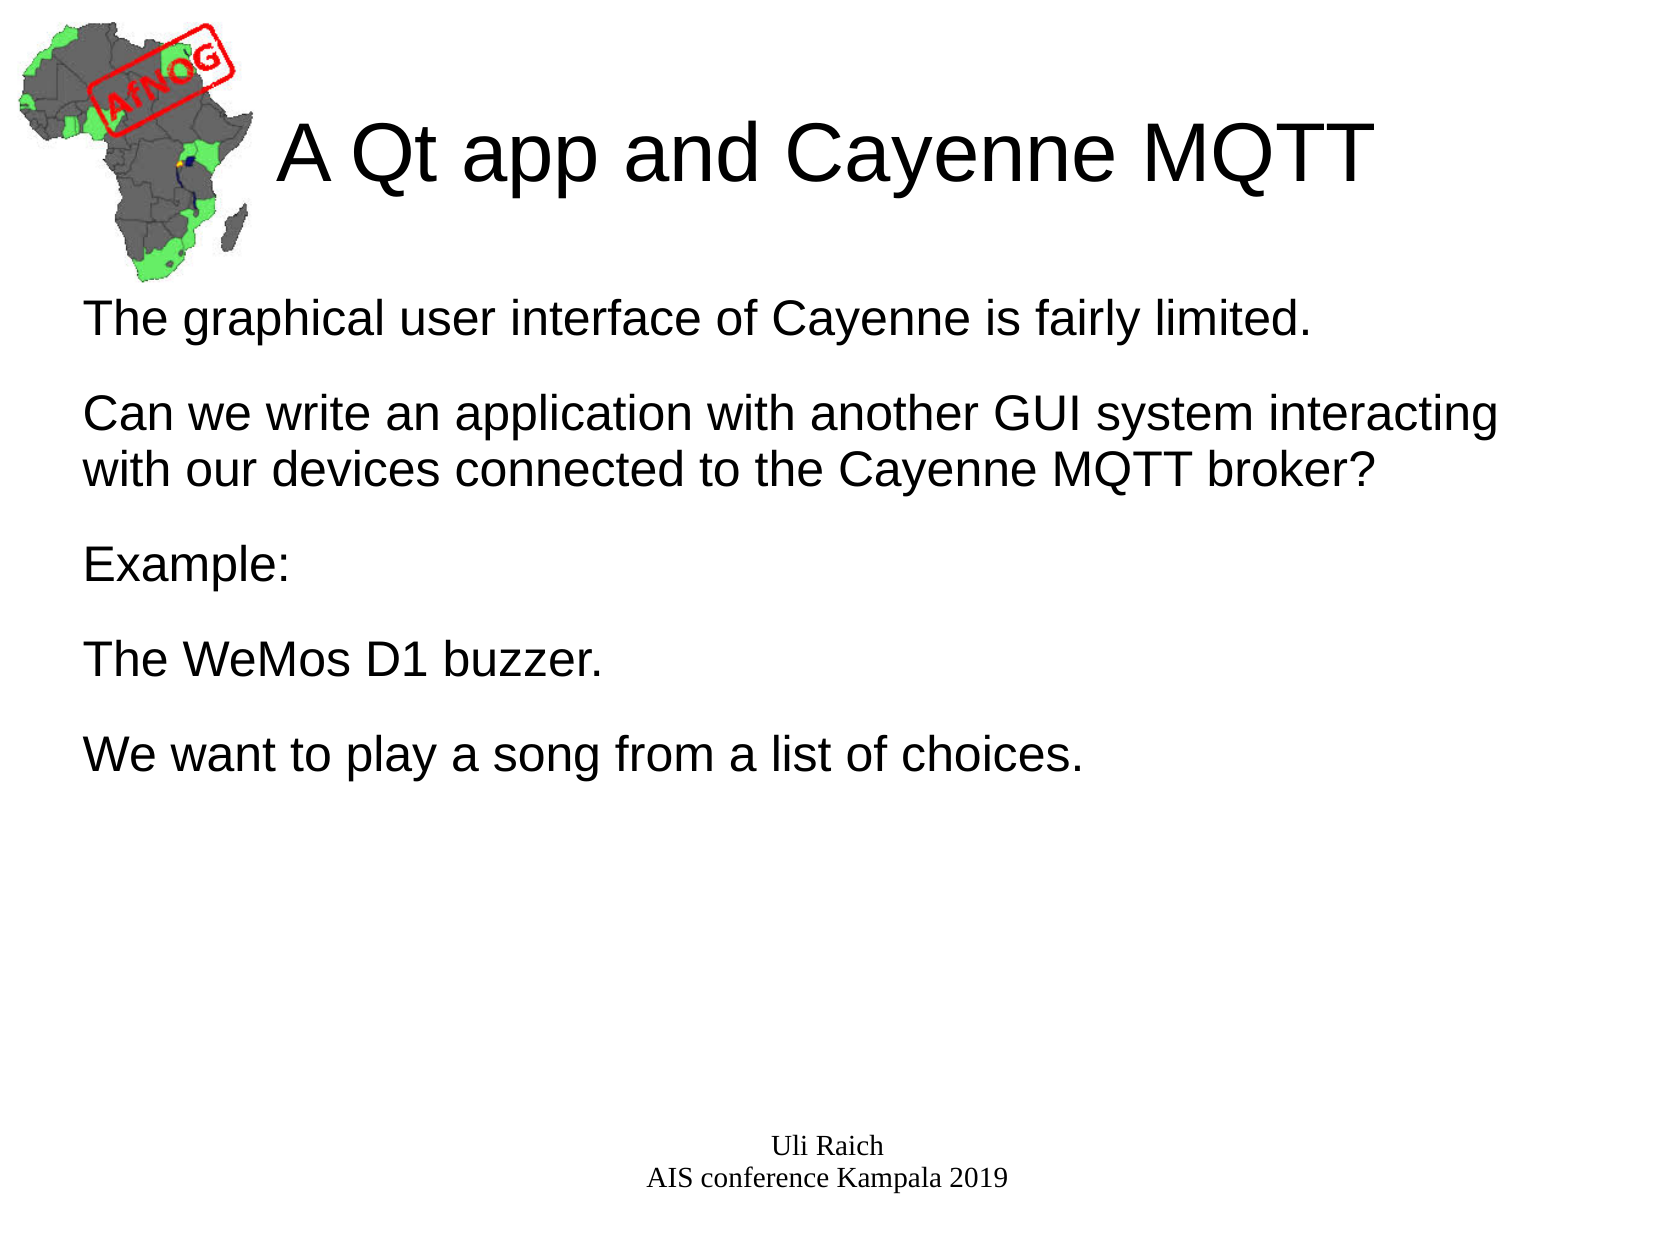

# A Qt app and Cayenne MQTT
The graphical user interface of Cayenne is fairly limited.
Can we write an application with another GUI system interacting with our devices connected to the Cayenne MQTT broker?
Example:
The WeMos D1 buzzer.
We want to play a song from a list of choices.